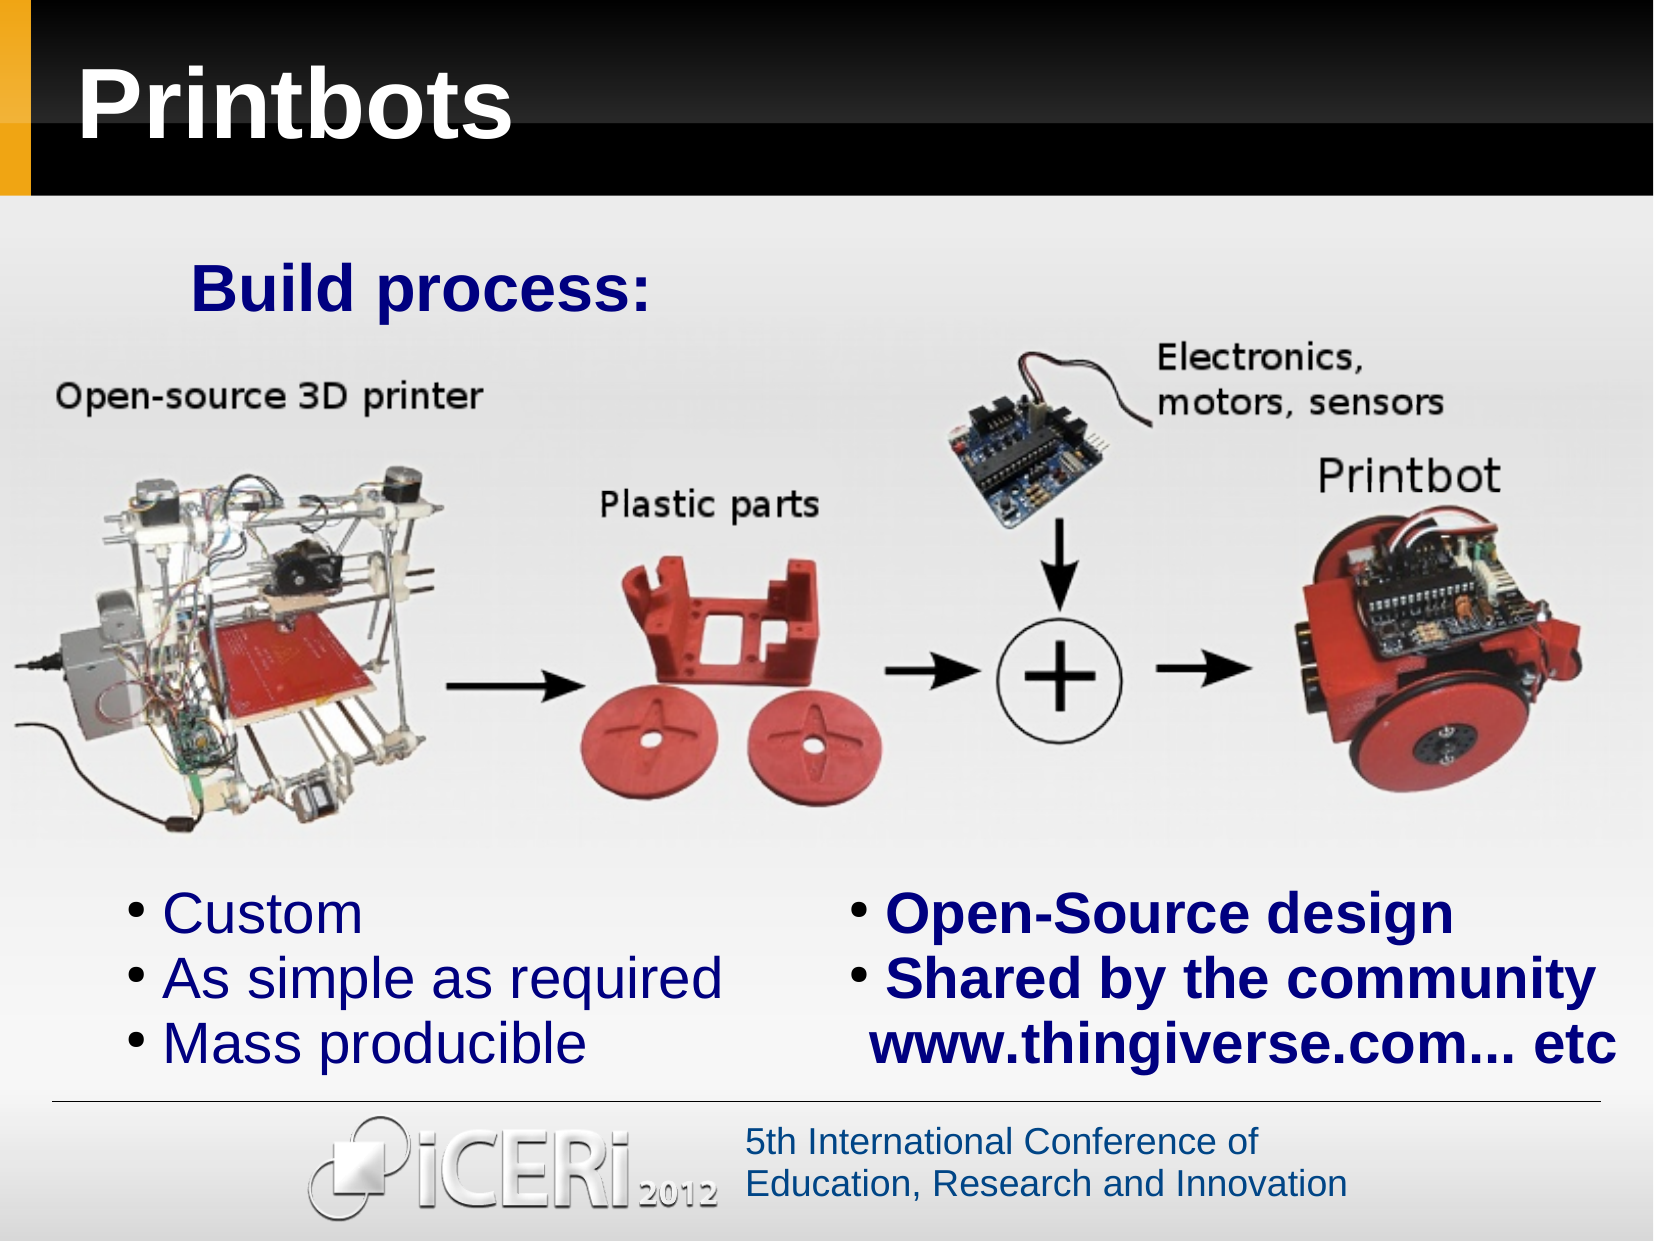

# Printbots
Build process:
 Custom
 As simple as required
 Mass producible
 Open-Source design
 Shared by the community
www.thingiverse.com... etc
5th International Conference of
Education, Research and Innovation